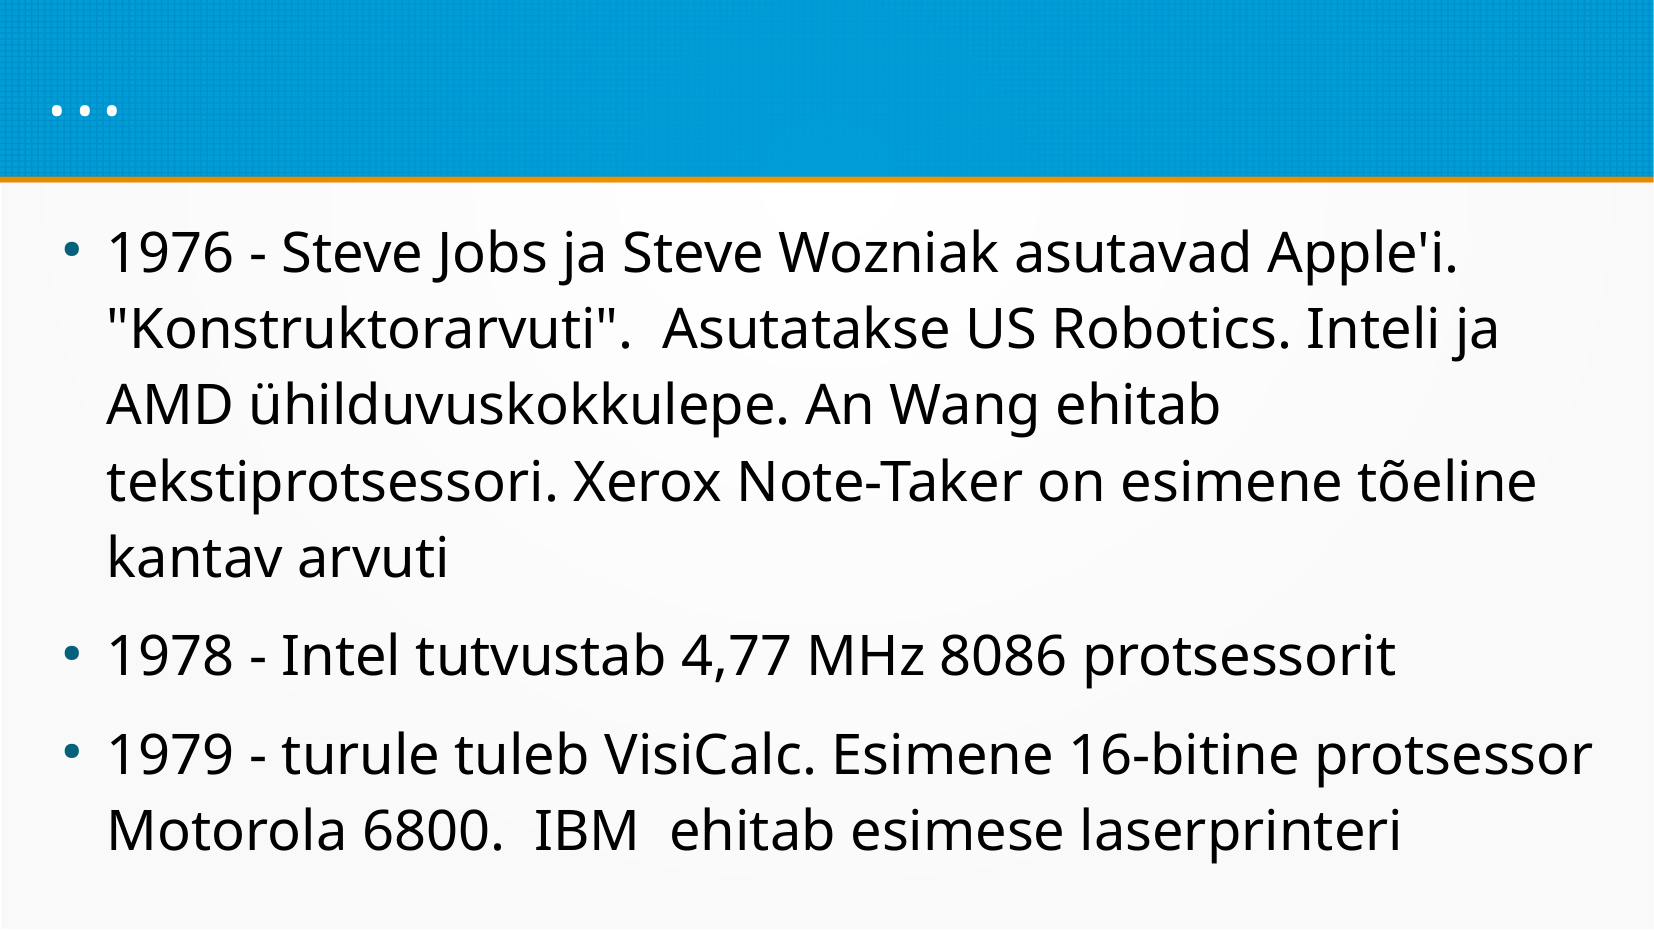

# ...
1976 - Steve Jobs ja Steve Wozniak asutavad Apple'i. "Konstruktorarvuti". Asutatakse US Robotics. Inteli ja AMD ühilduvuskokkulepe. An Wang ehitab tekstiprotsessori. Xerox Note-Taker on esimene tõeline kantav arvuti
1978 - Intel tutvustab 4,77 MHz 8086 protsessorit
1979 - turule tuleb VisiCalc. Esimene 16-bitine protsessor Motorola 6800. IBM ehitab esimese laserprinteri